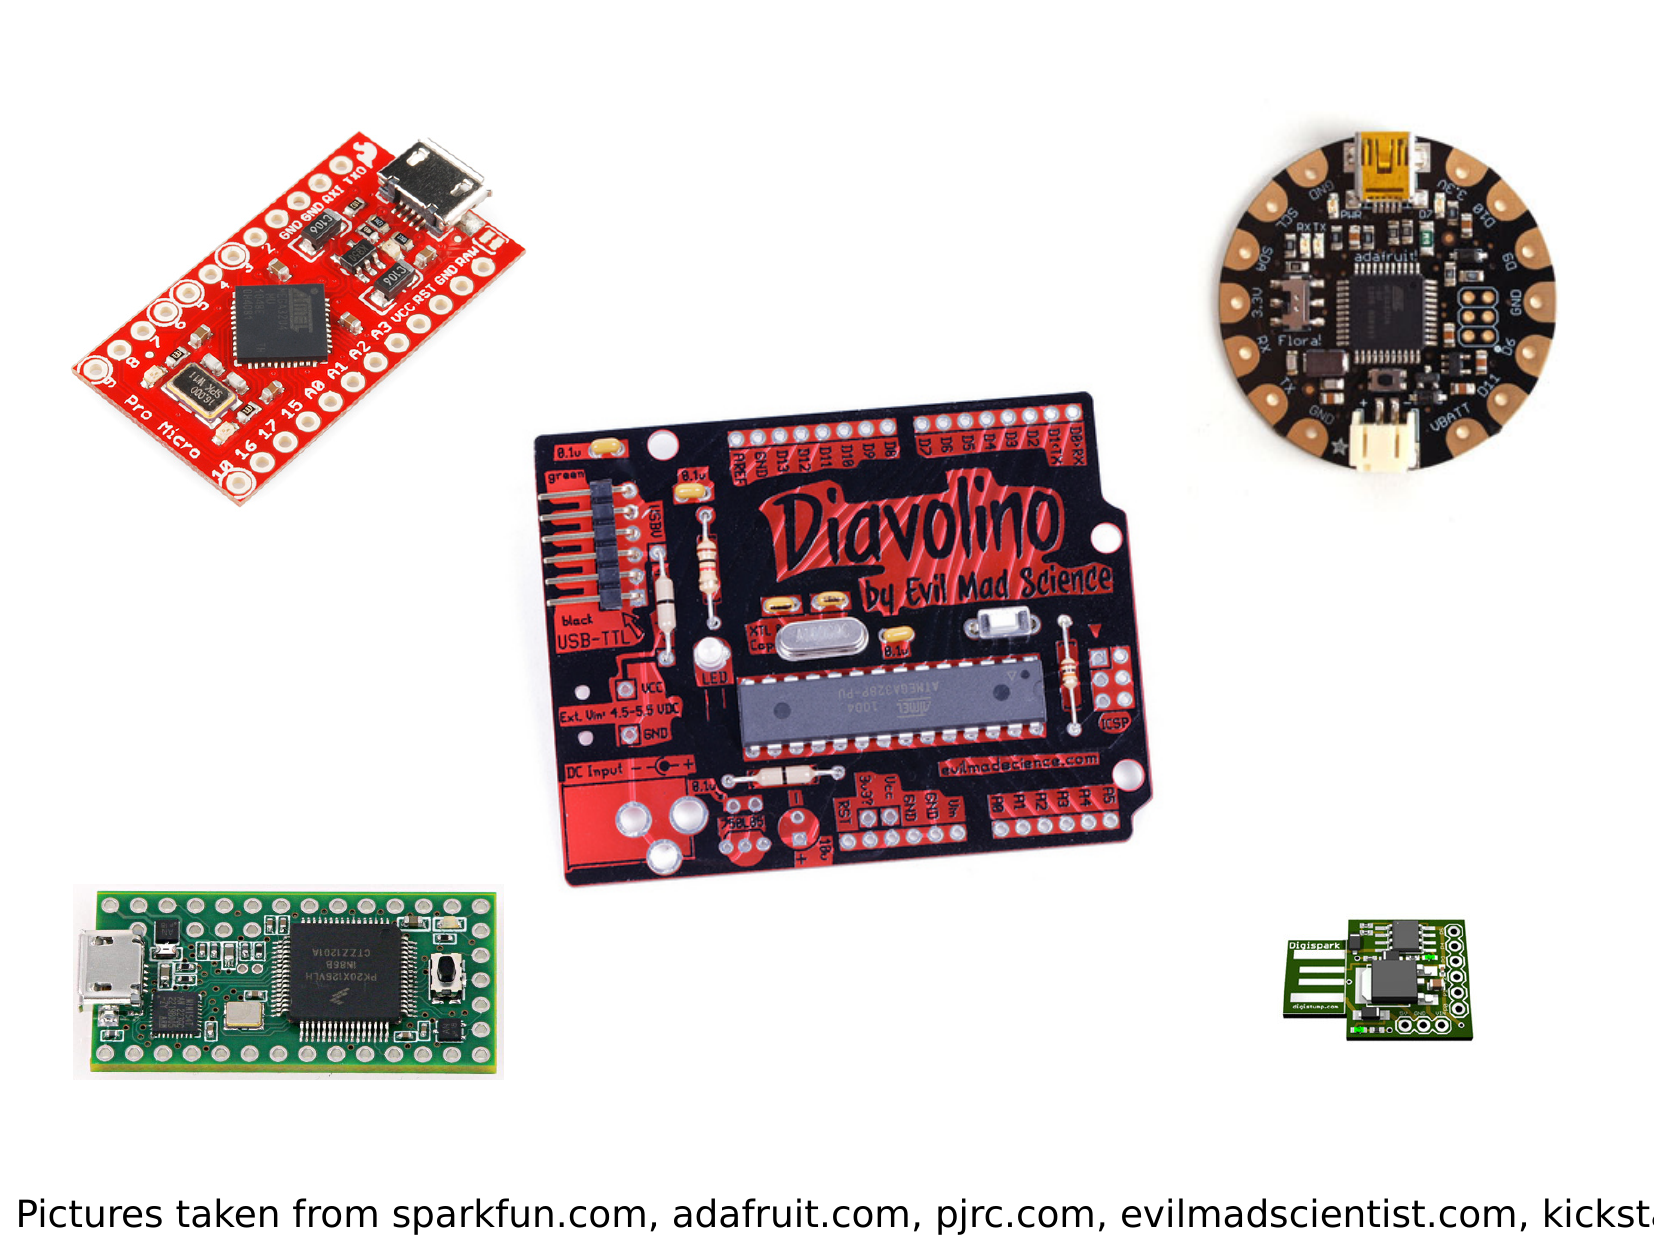

Pictures taken from sparkfun.com, adafruit.com, pjrc.com, evilmadscientist.com, kickstarter.com (digispark)